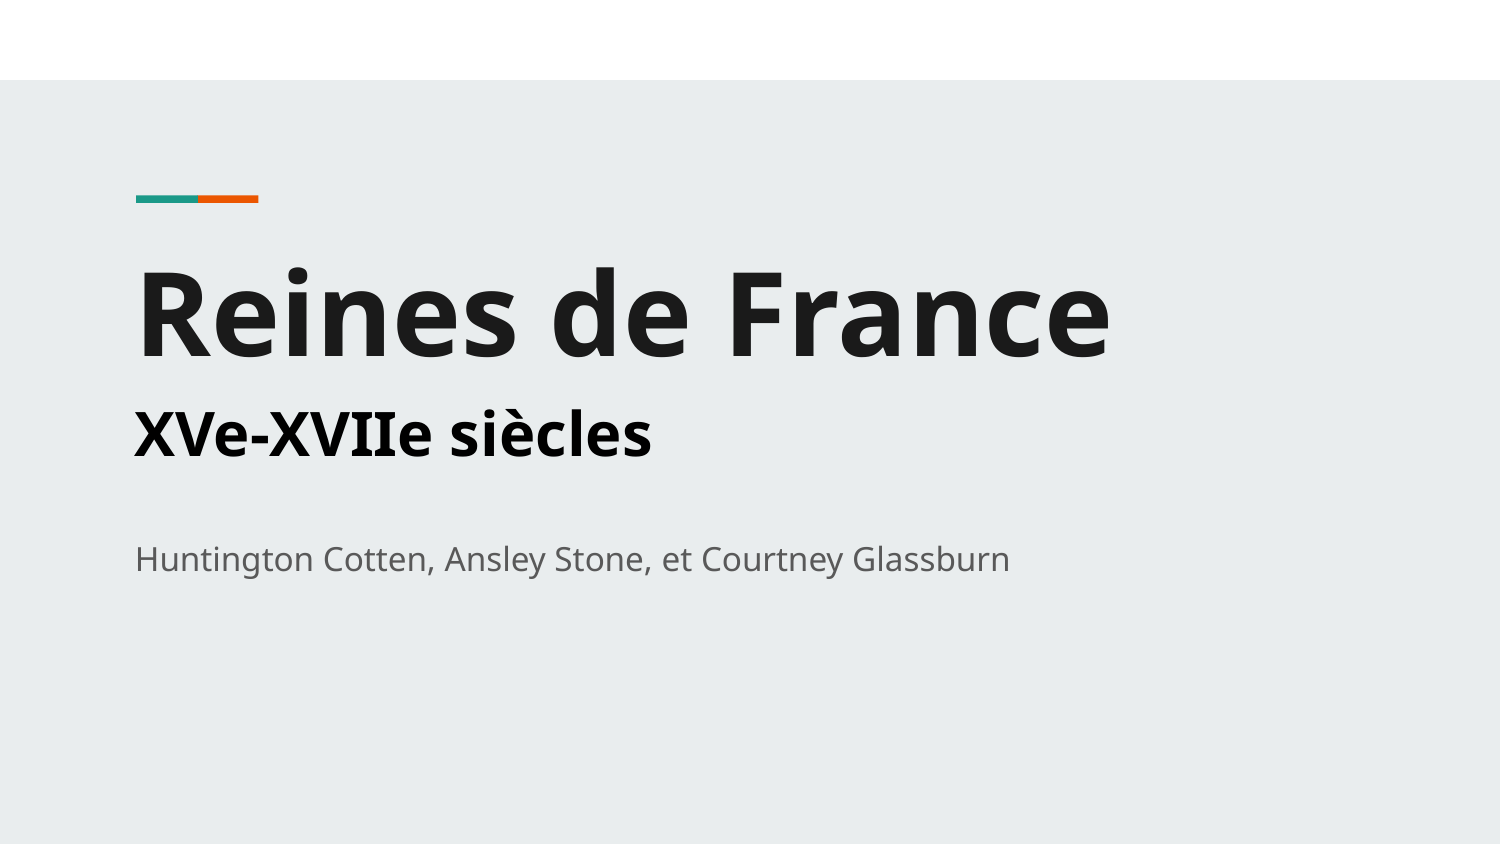

# Reines de France XVe-XVIIe siècles
Huntington Cotten, Ansley Stone, et Courtney Glassburn